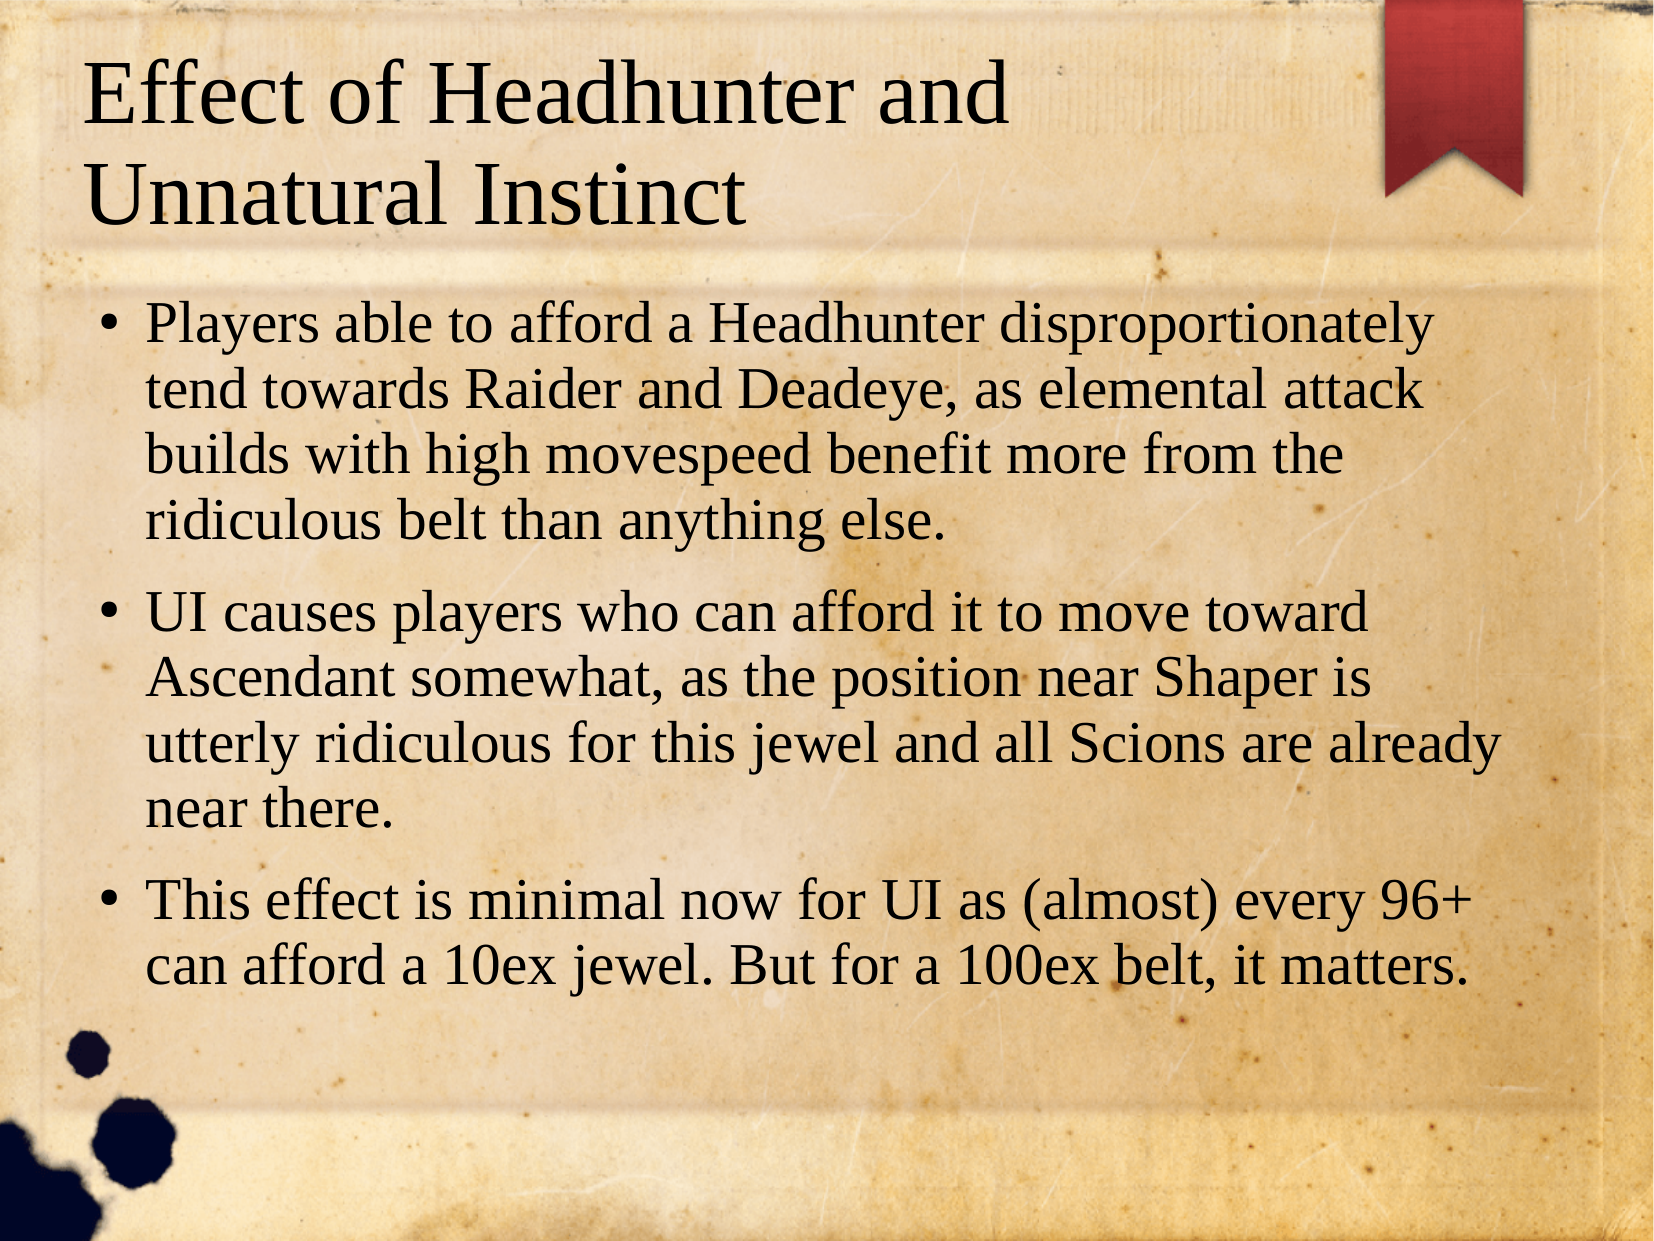

# Effect of Headhunter and Unnatural Instinct
Players able to afford a Headhunter disproportionately tend towards Raider and Deadeye, as elemental attack builds with high movespeed benefit more from the ridiculous belt than anything else.
UI causes players who can afford it to move toward Ascendant somewhat, as the position near Shaper is utterly ridiculous for this jewel and all Scions are already near there.
This effect is minimal now for UI as (almost) every 96+ can afford a 10ex jewel. But for a 100ex belt, it matters.